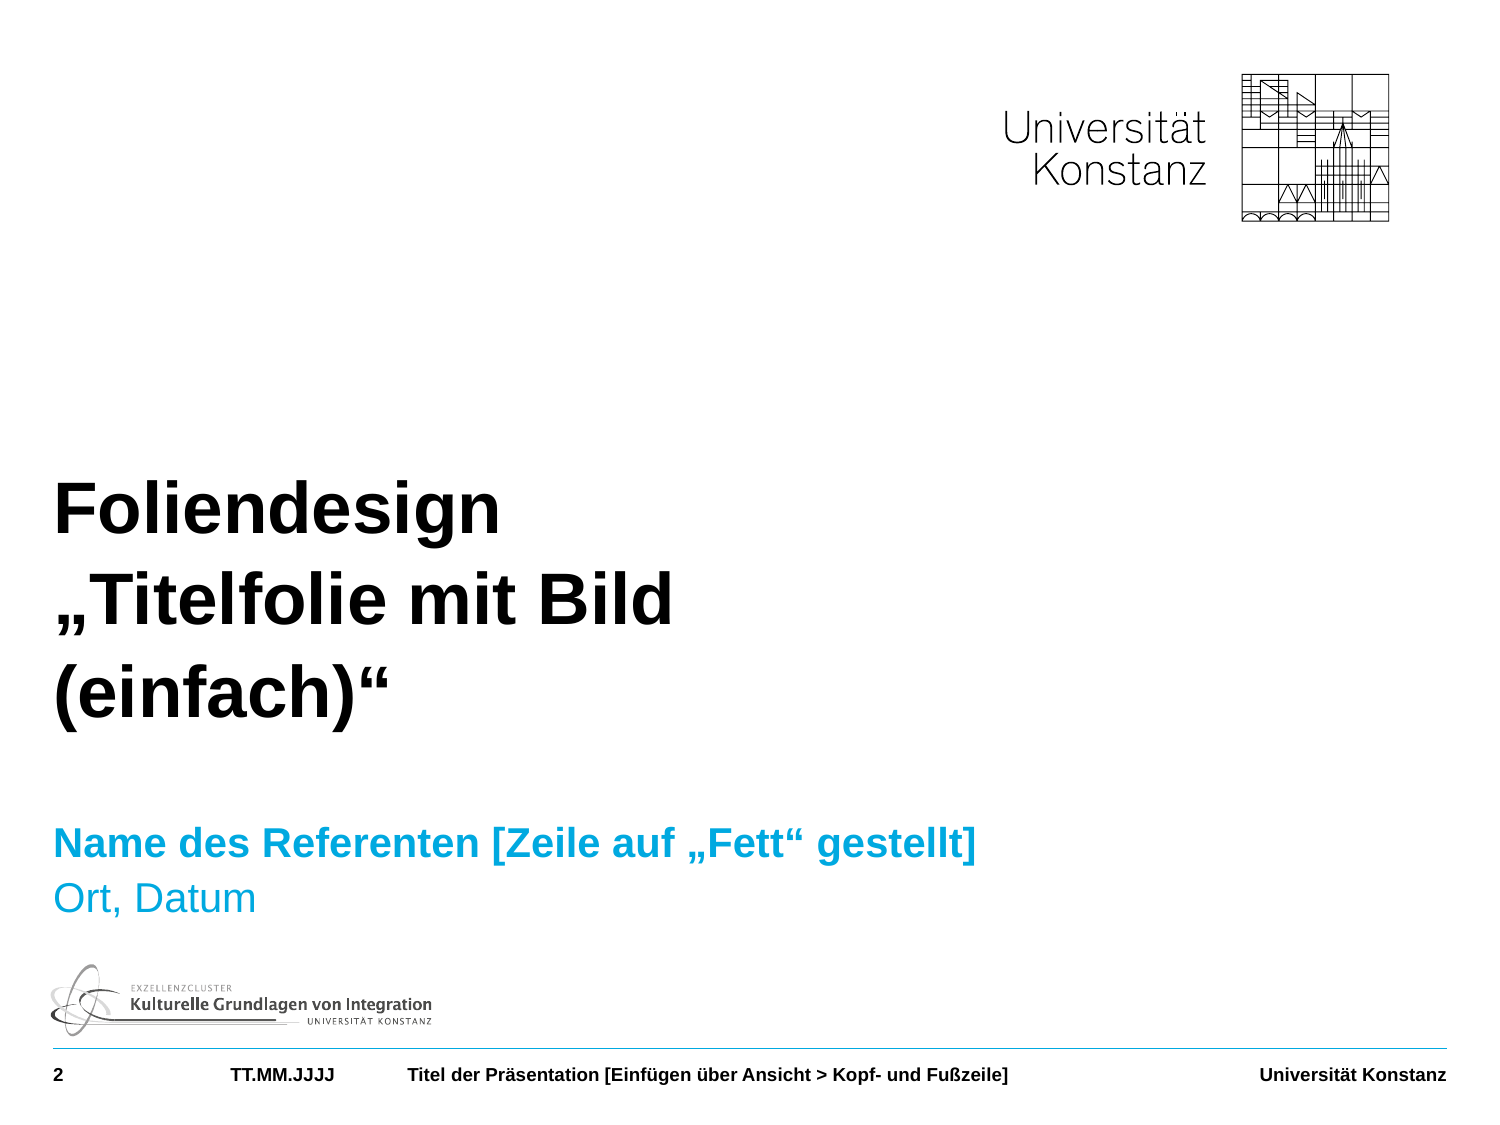

# Foliendesign „Titelfolie mit Bild (einfach)“
Name des Referenten [Zeile auf „Fett“ gestellt]
Ort, Datum